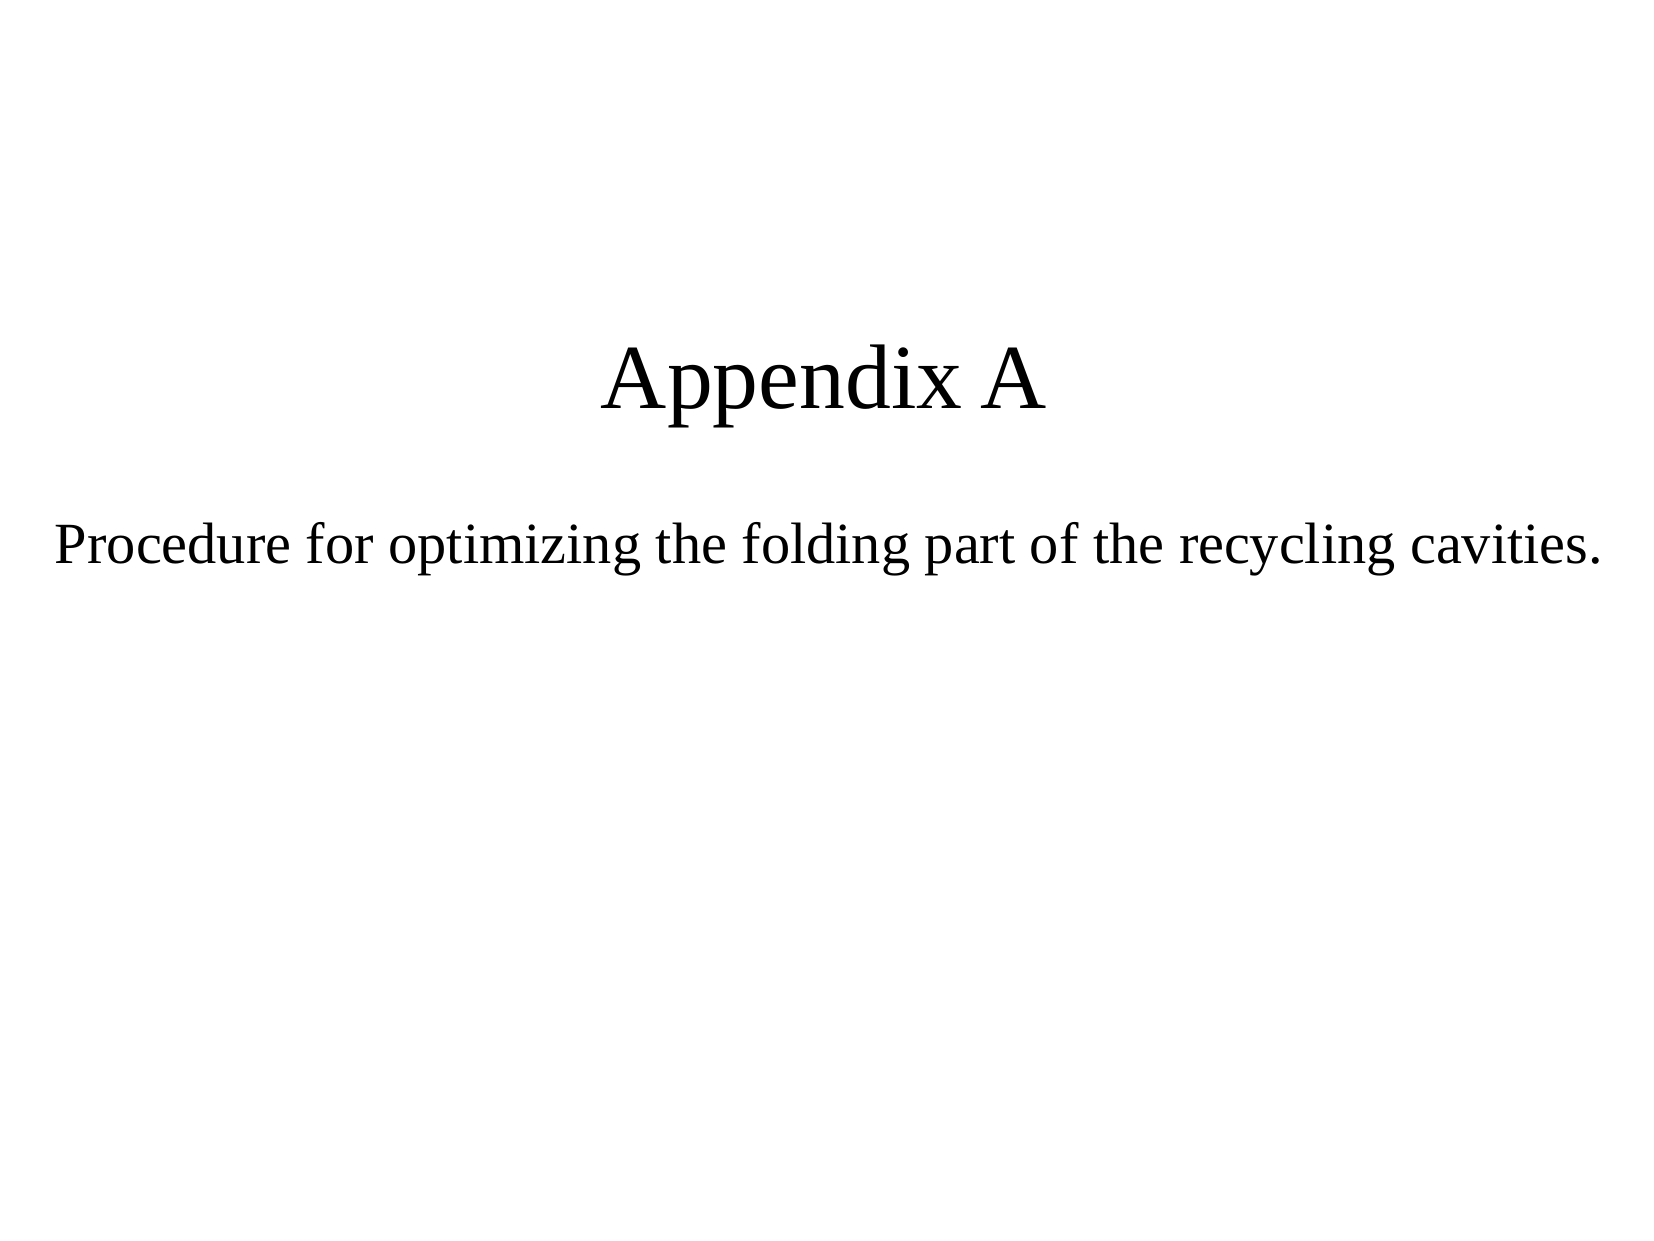

Appendix A
Procedure for optimizing the folding part of the recycling cavities.